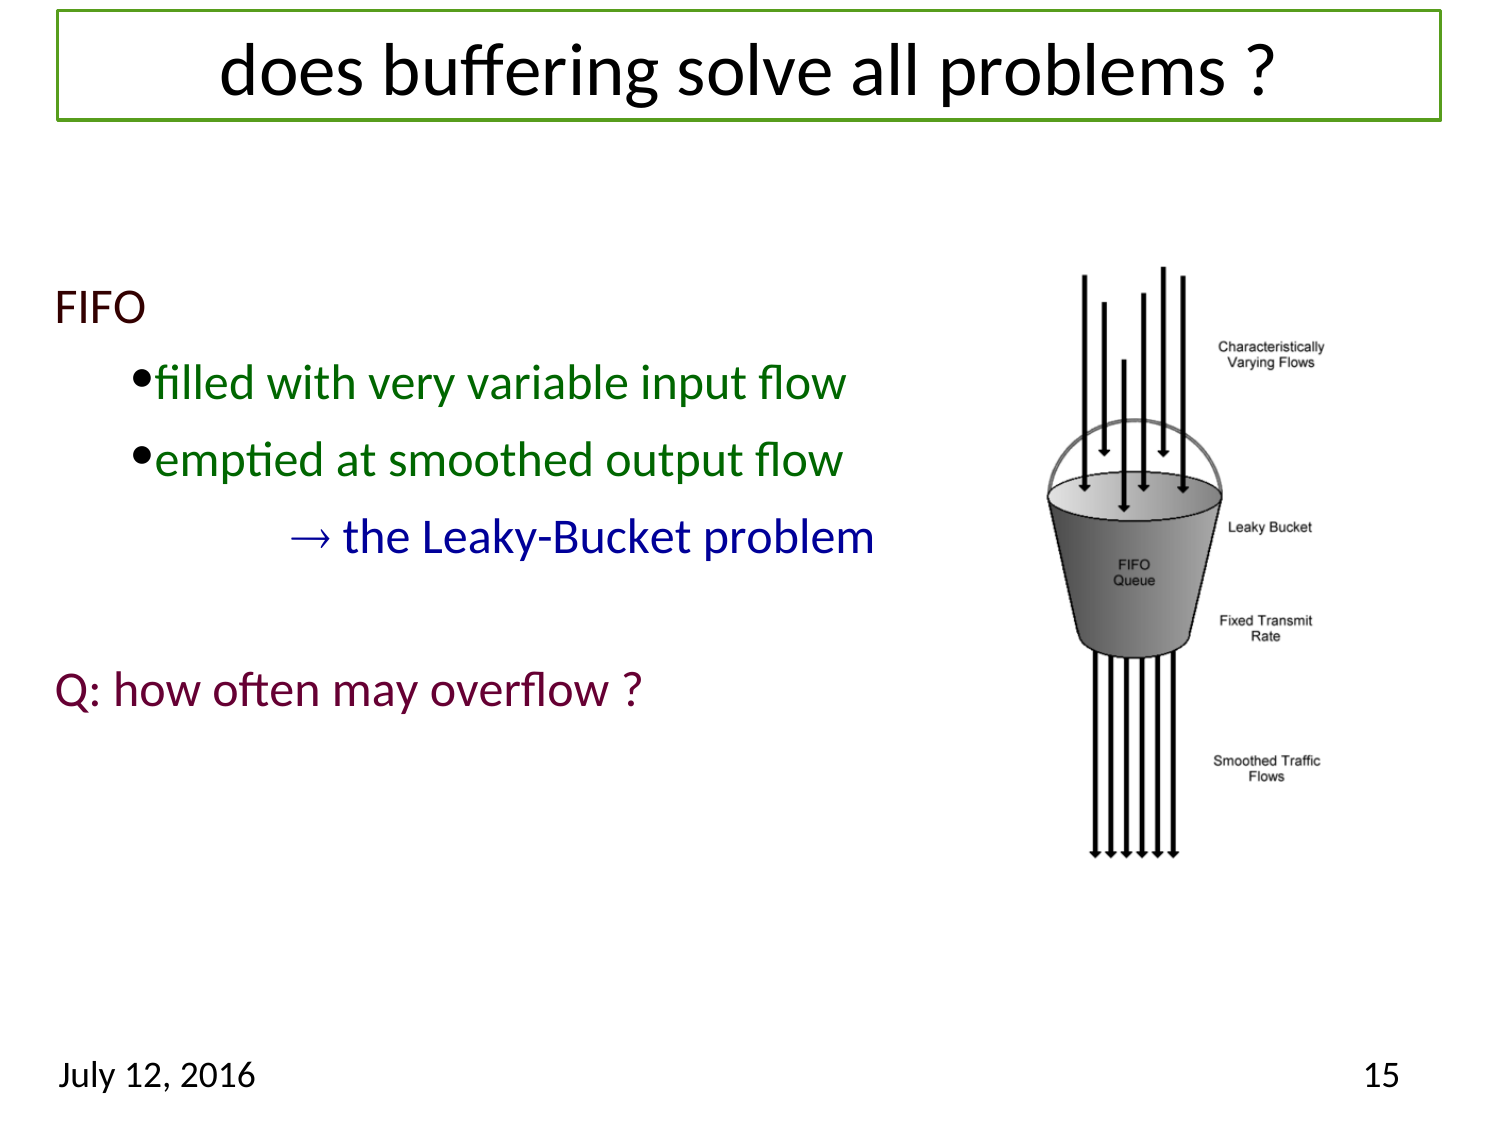

# does buffering solve all problems ?
FIFO
filled with very variable input flow
emptied at smoothed output flow
  the Leaky-Bucket problem
Q: how often may overflow ?
15